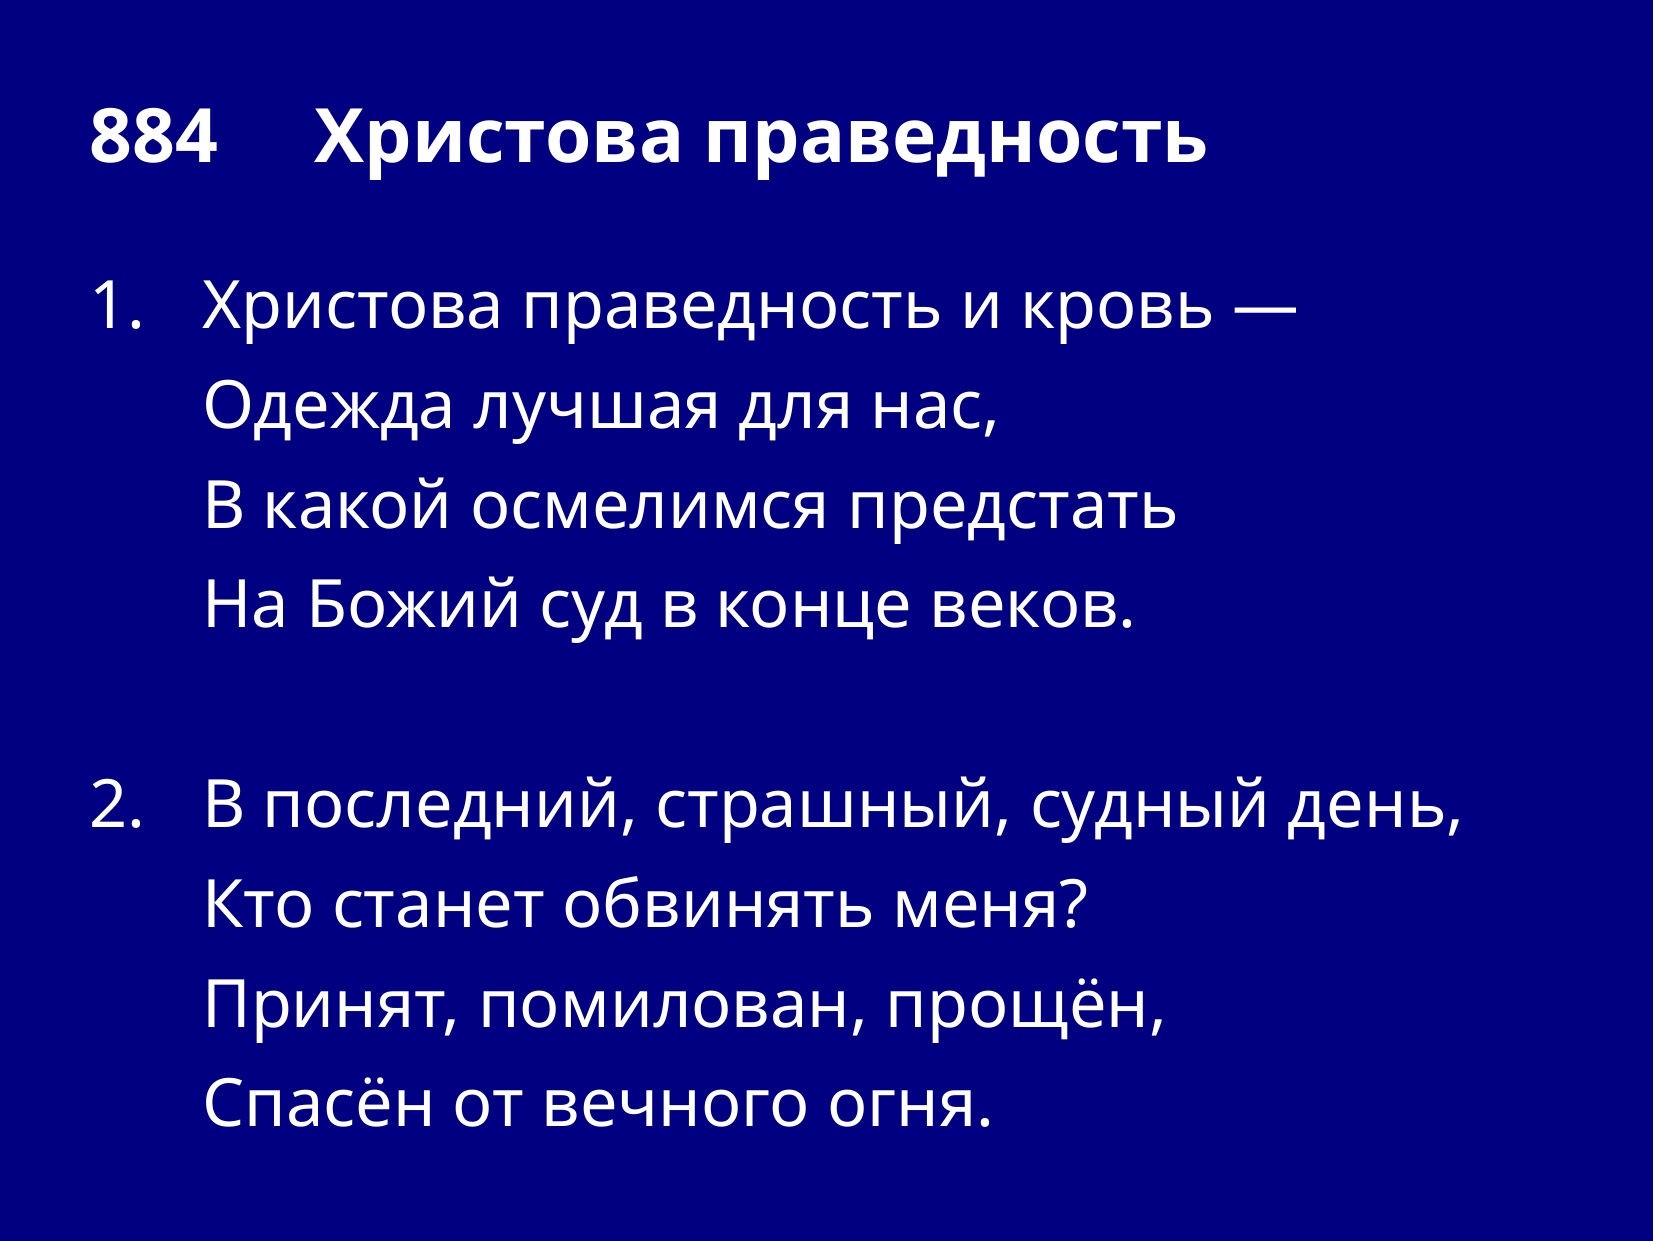

884	Христова праведность
1.	Христова праведность и кровь ―
	Одежда лучшая для нас,
	В какой осмелимся предстать
	На Божий суд в конце веков.
2.	В последний, страшный, судный день,
	Кто станет обвинять меня?
	Принят, помилован, прощён,
	Спасён от вечного огня.